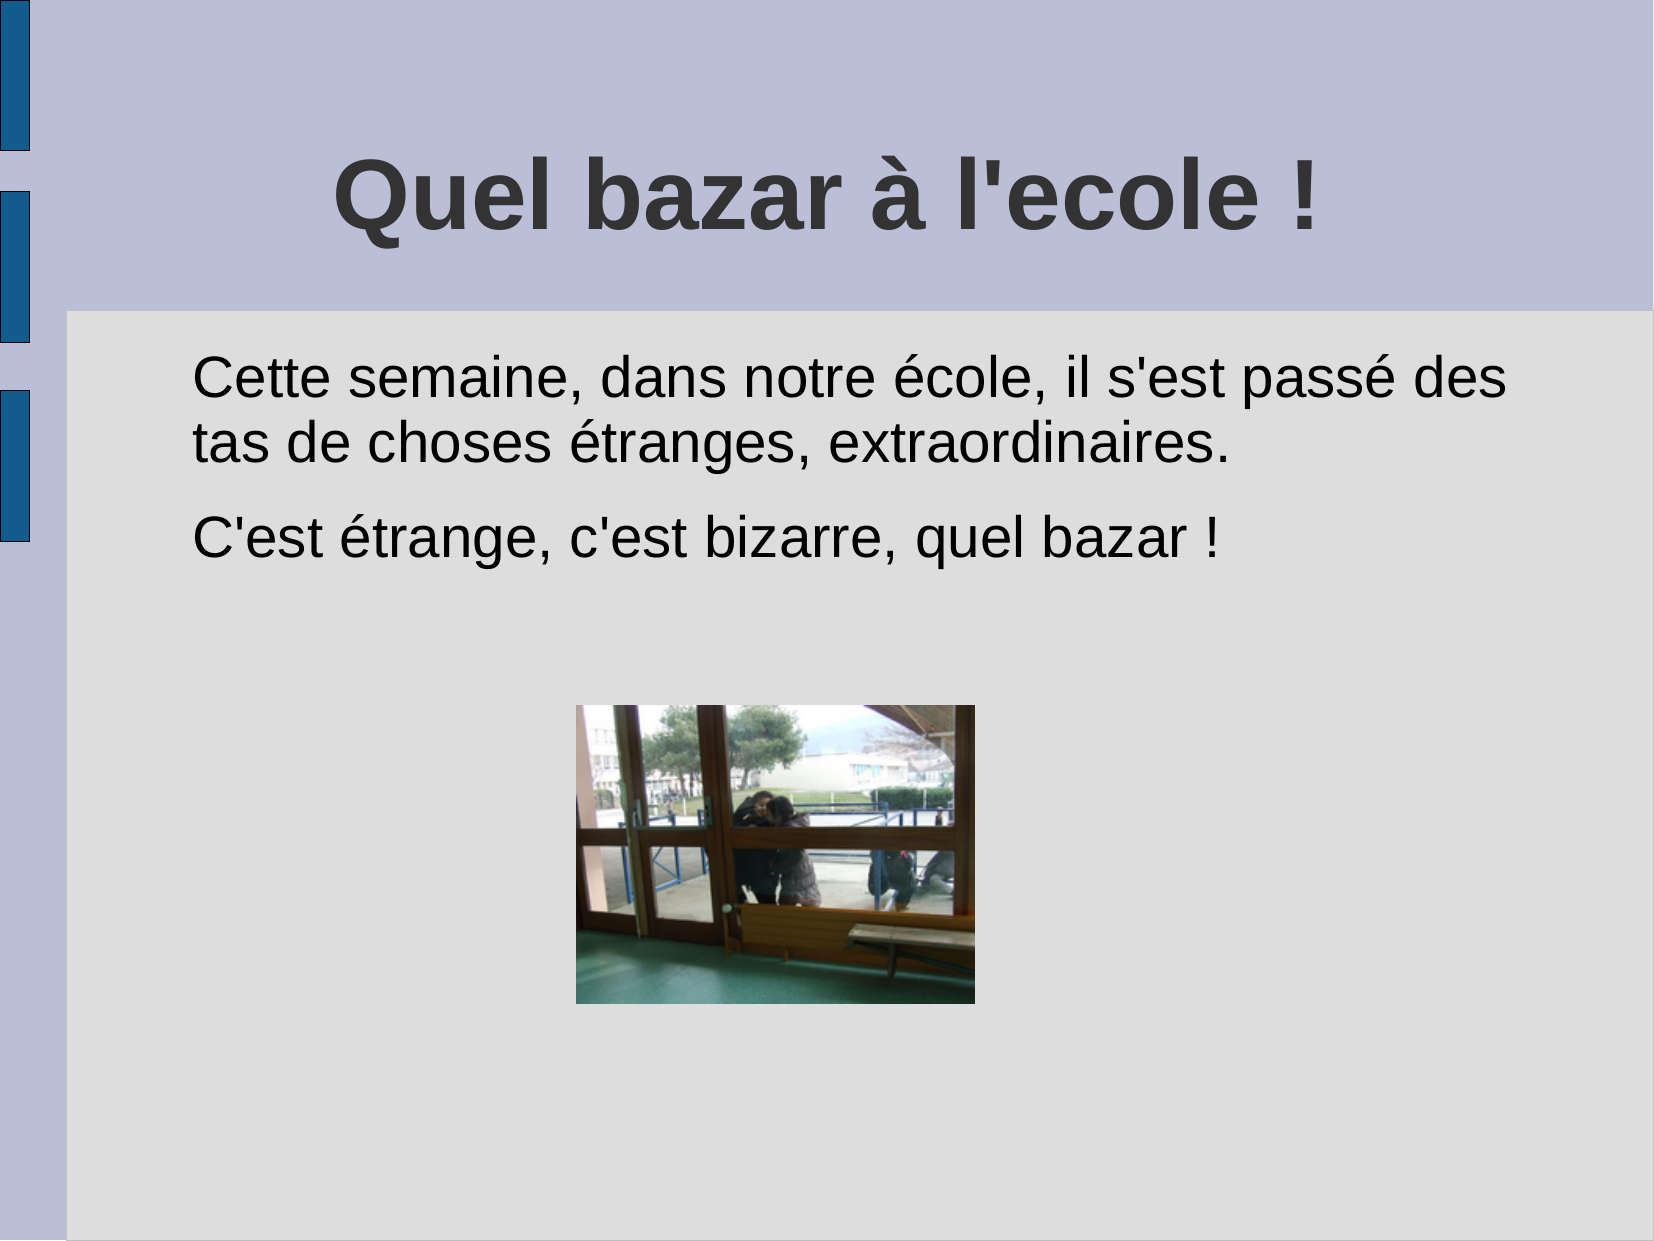

# Quel bazar à l'ecole !
Cette semaine, dans notre école, il s'est passé des tas de choses étranges, extraordinaires.
C'est étrange, c'est bizarre, quel bazar !